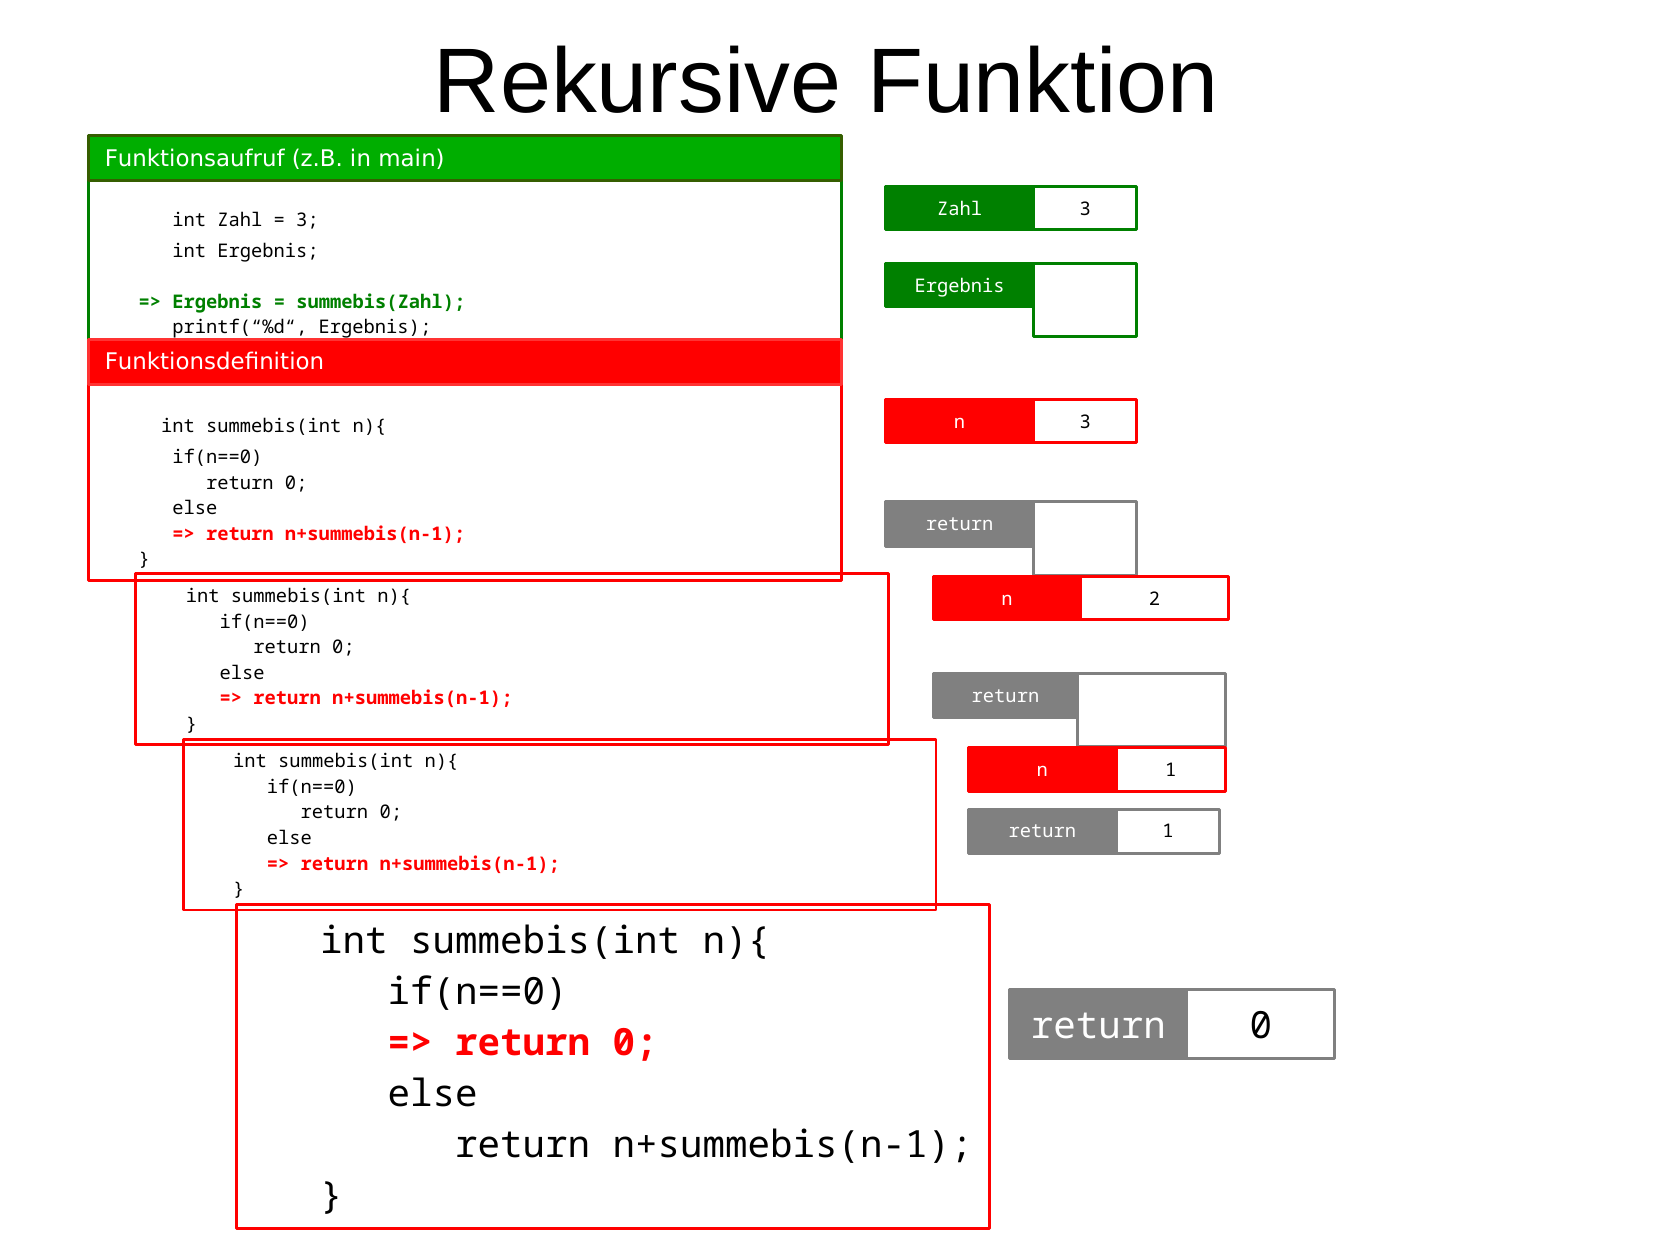

# Rekursive Funktion
Funktionsaufruf (z.B. in main)
 int Zahl = 3;
 int Ergebnis;
 => Ergebnis = summebis(Zahl);
 printf(“%d“, Ergebnis);
Zahl
3
Ergebnis
Funktionsdefinition
 int summebis(int n){
 if(n==0)
 return 0;
 else
 => return n+summebis(n-1);
 }
n
3
return
 int summebis(int n){
 if(n==0)
 return 0;
 else
 => return n+summebis(n-1);
 }
n
2
return
 int summebis(int n){
 if(n==0)
 return 0;
 else
 => return n+summebis(n-1);
 }
n
1
return
1
 int summebis(int n){
 if(n==0)
 => return 0;
 else
 return n+summebis(n-1);
 }
return
0